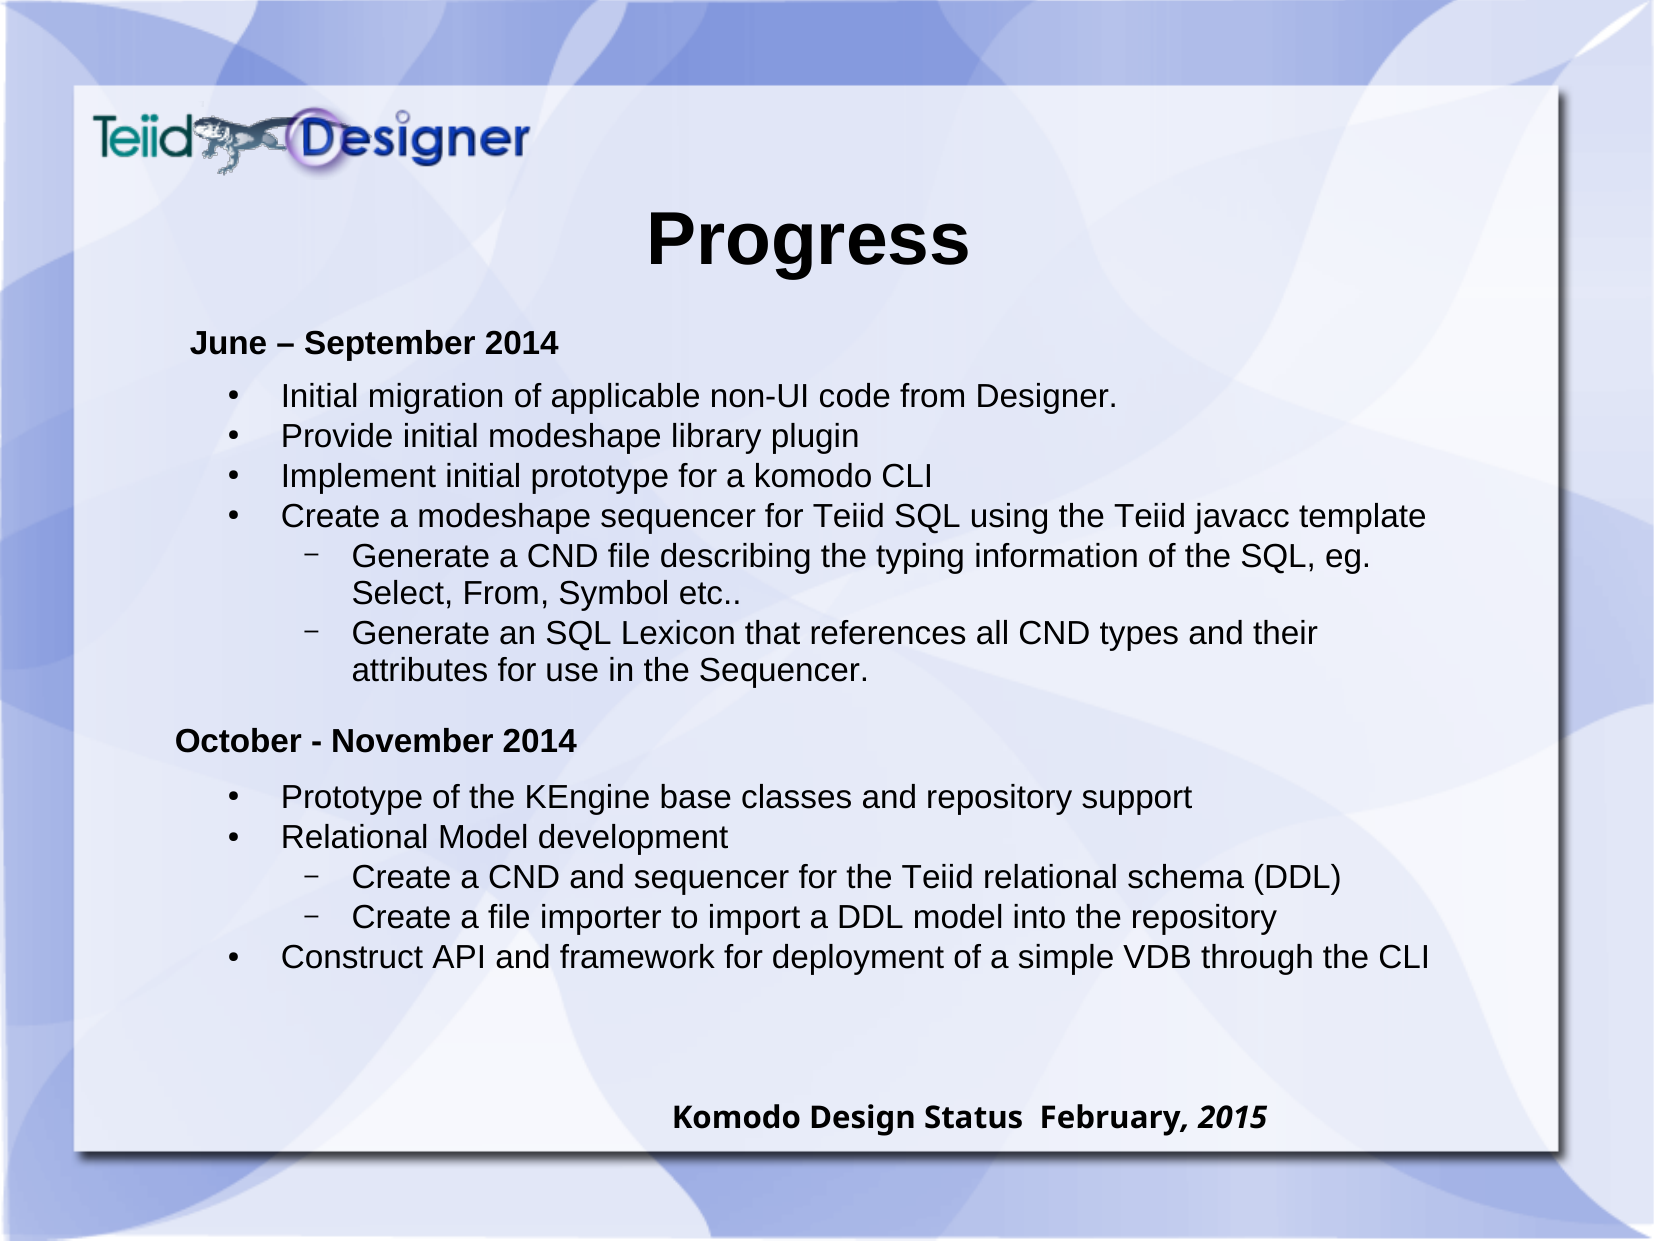

# Progress
June – September 2014
Initial migration of applicable non-UI code from Designer.
Provide initial modeshape library plugin
Implement initial prototype for a komodo CLI
Create a modeshape sequencer for Teiid SQL using the Teiid javacc template
Generate a CND file describing the typing information of the SQL, eg. Select, From, Symbol etc..
Generate an SQL Lexicon that references all CND types and their attributes for use in the Sequencer.
October - November 2014
Prototype of the KEngine base classes and repository support
Relational Model development
Create a CND and sequencer for the Teiid relational schema (DDL)
Create a file importer to import a DDL model into the repository
Construct API and framework for deployment of a simple VDB through the CLI